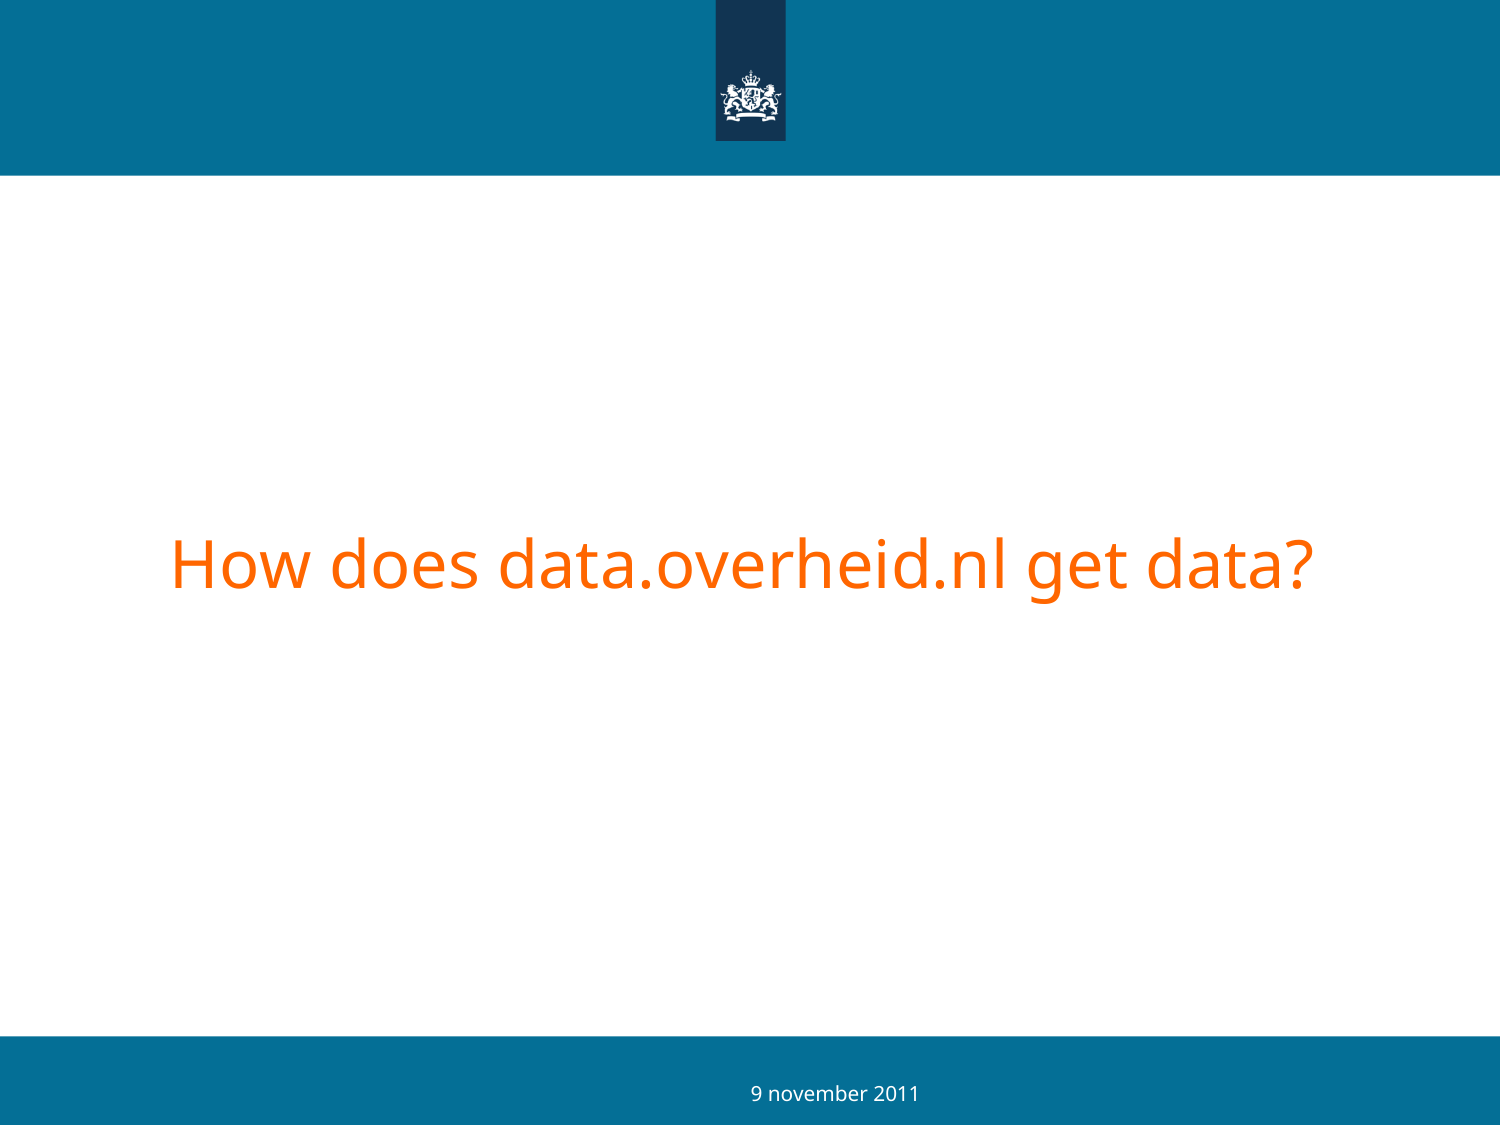

How does data.overheid.nl get data?
9 november 2011